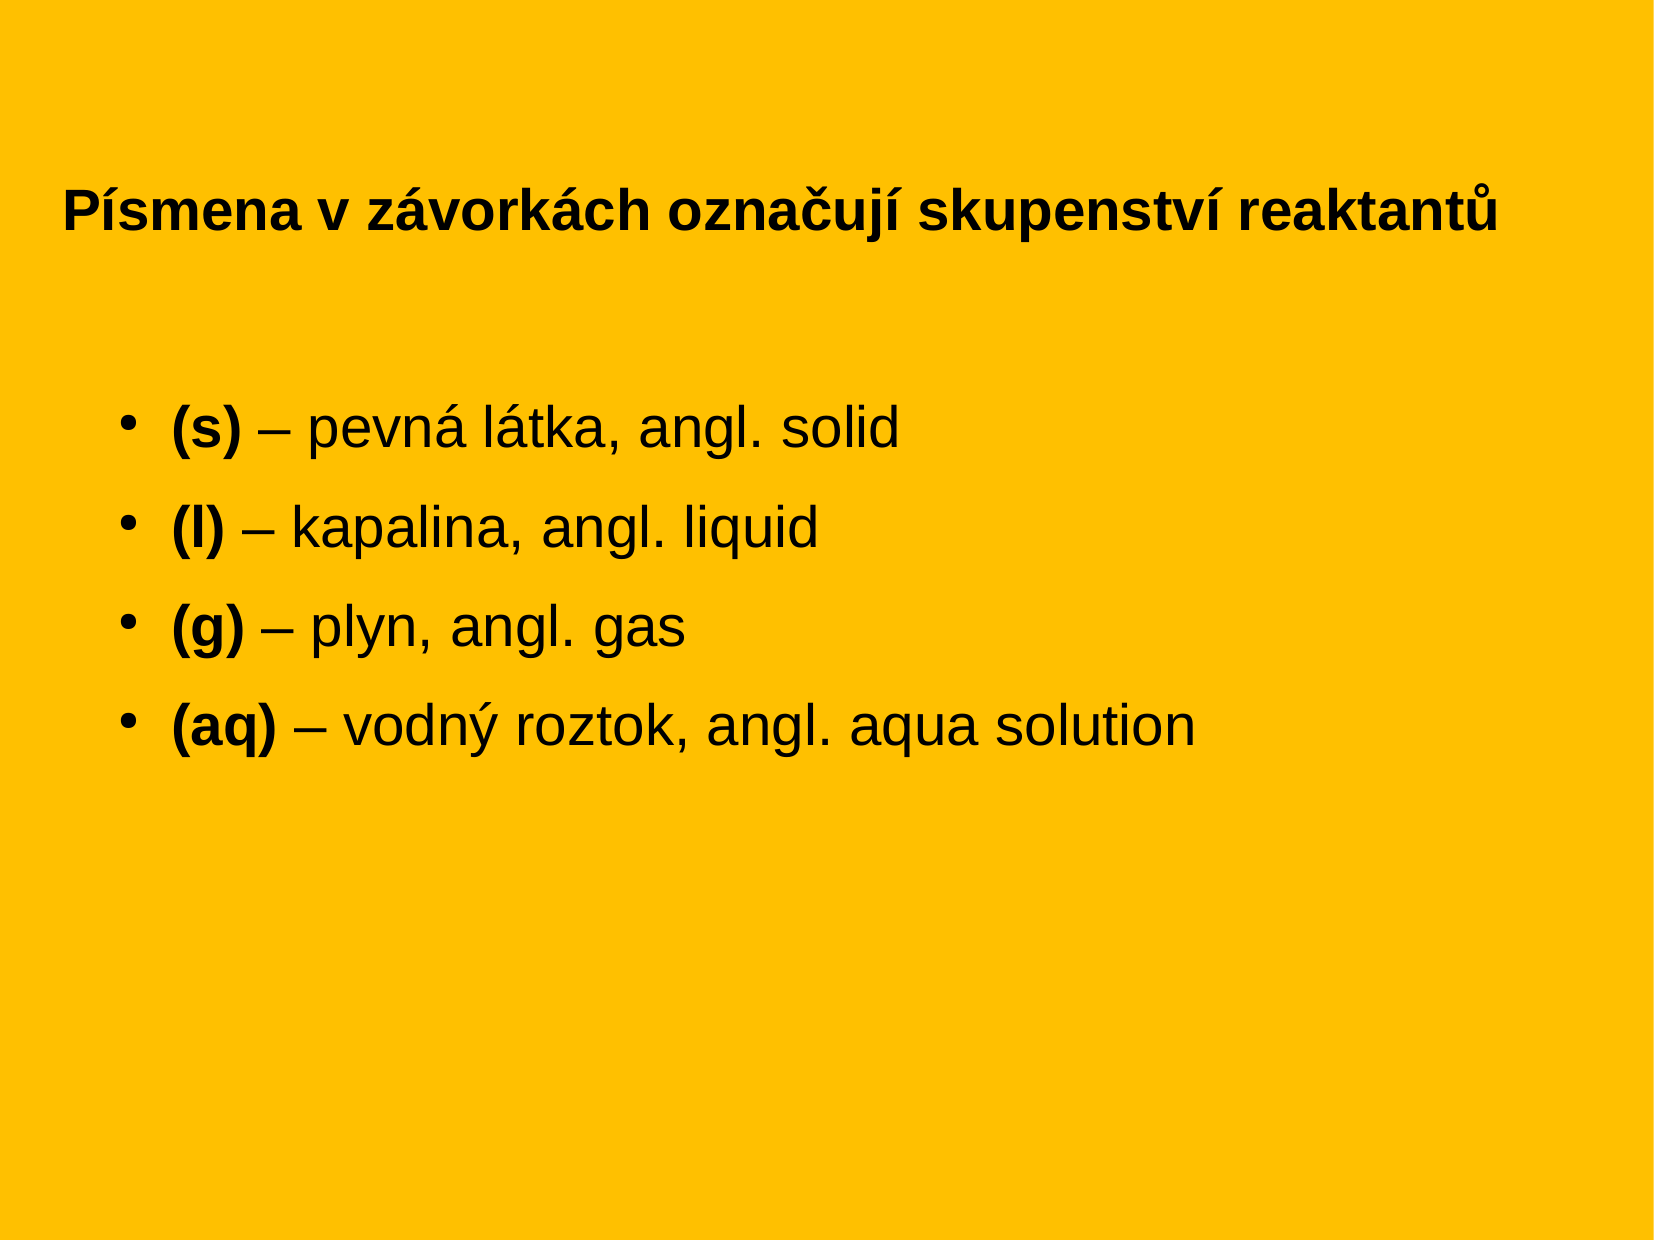

Písmena v závorkách označují skupenství reaktantů
# (s) – pevná látka, angl. solid
(l) – kapalina, angl. liquid
(g) – plyn, angl. gas
(aq) – vodný roztok, angl. aqua solution